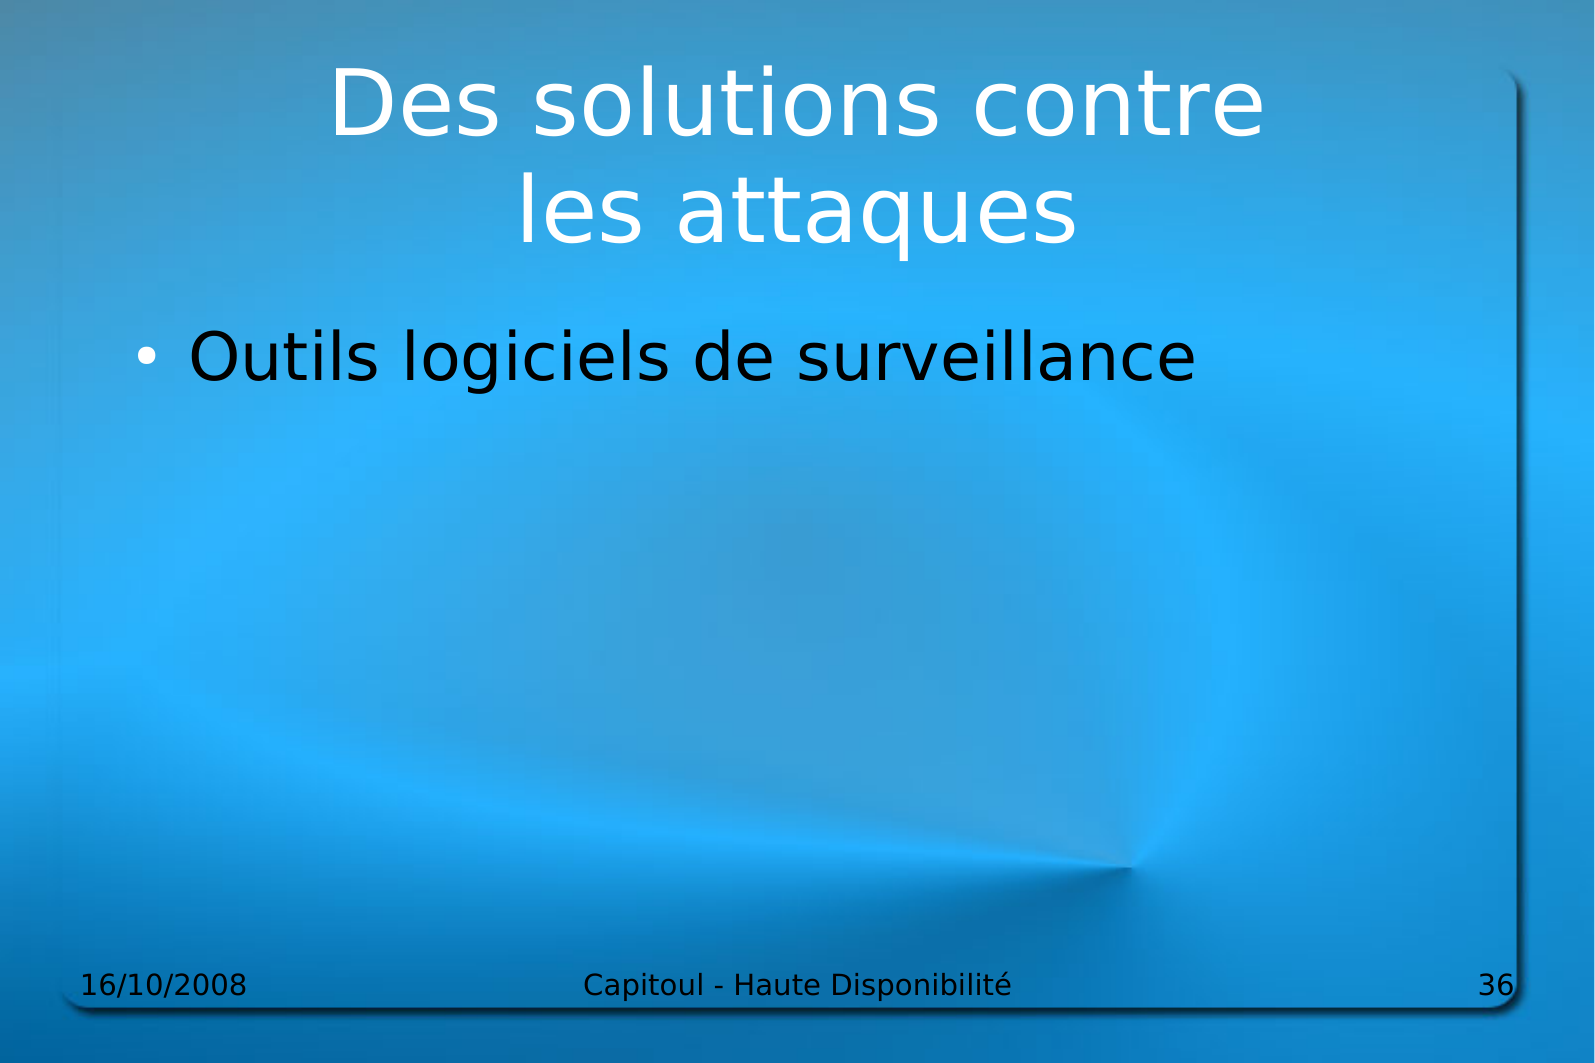

# Des solutions contre les attaques
Outils logiciels de surveillance
16/10/2008
Capitoul - Haute Disponibilité
36